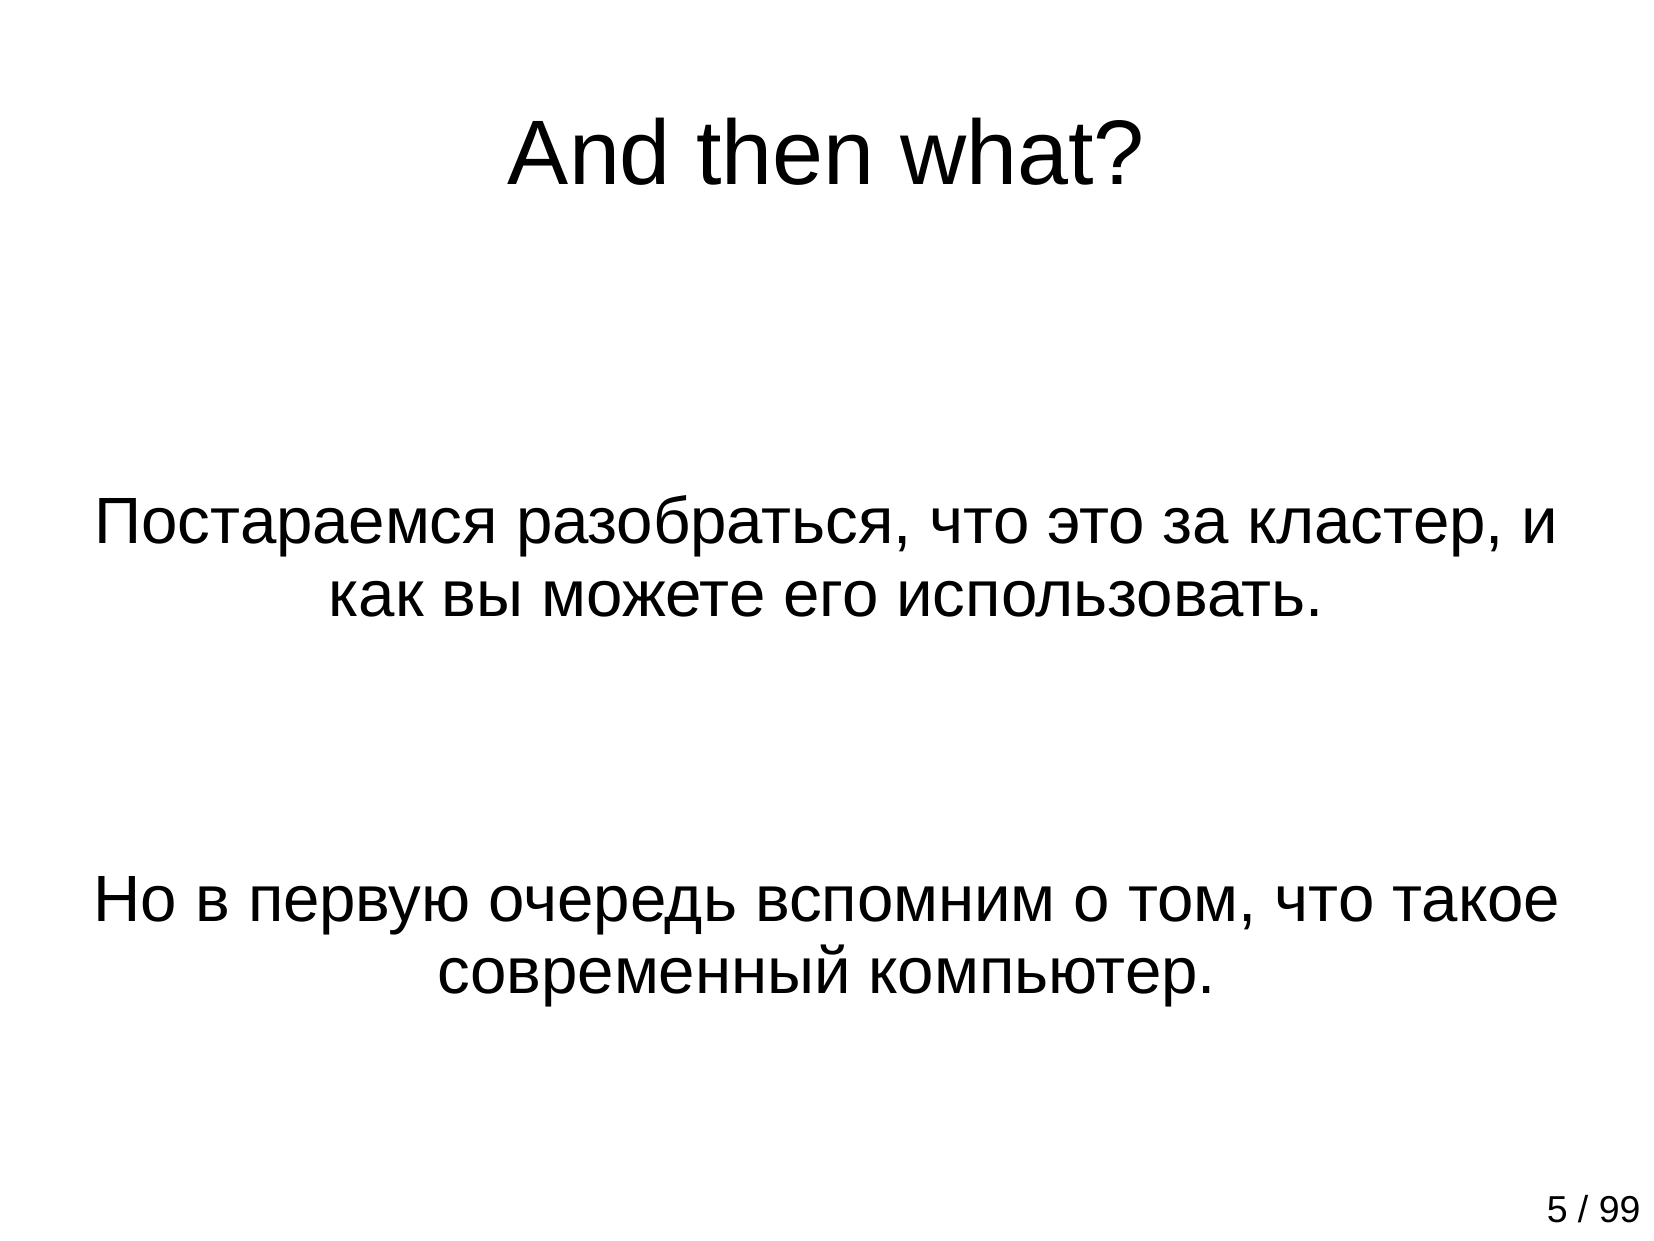

# And then what?
Постараемся разобраться, что это за кластер, и как вы можете его использовать.
Но в первую очередь вспомним о том, что такое современный компьютер.
5 / 99